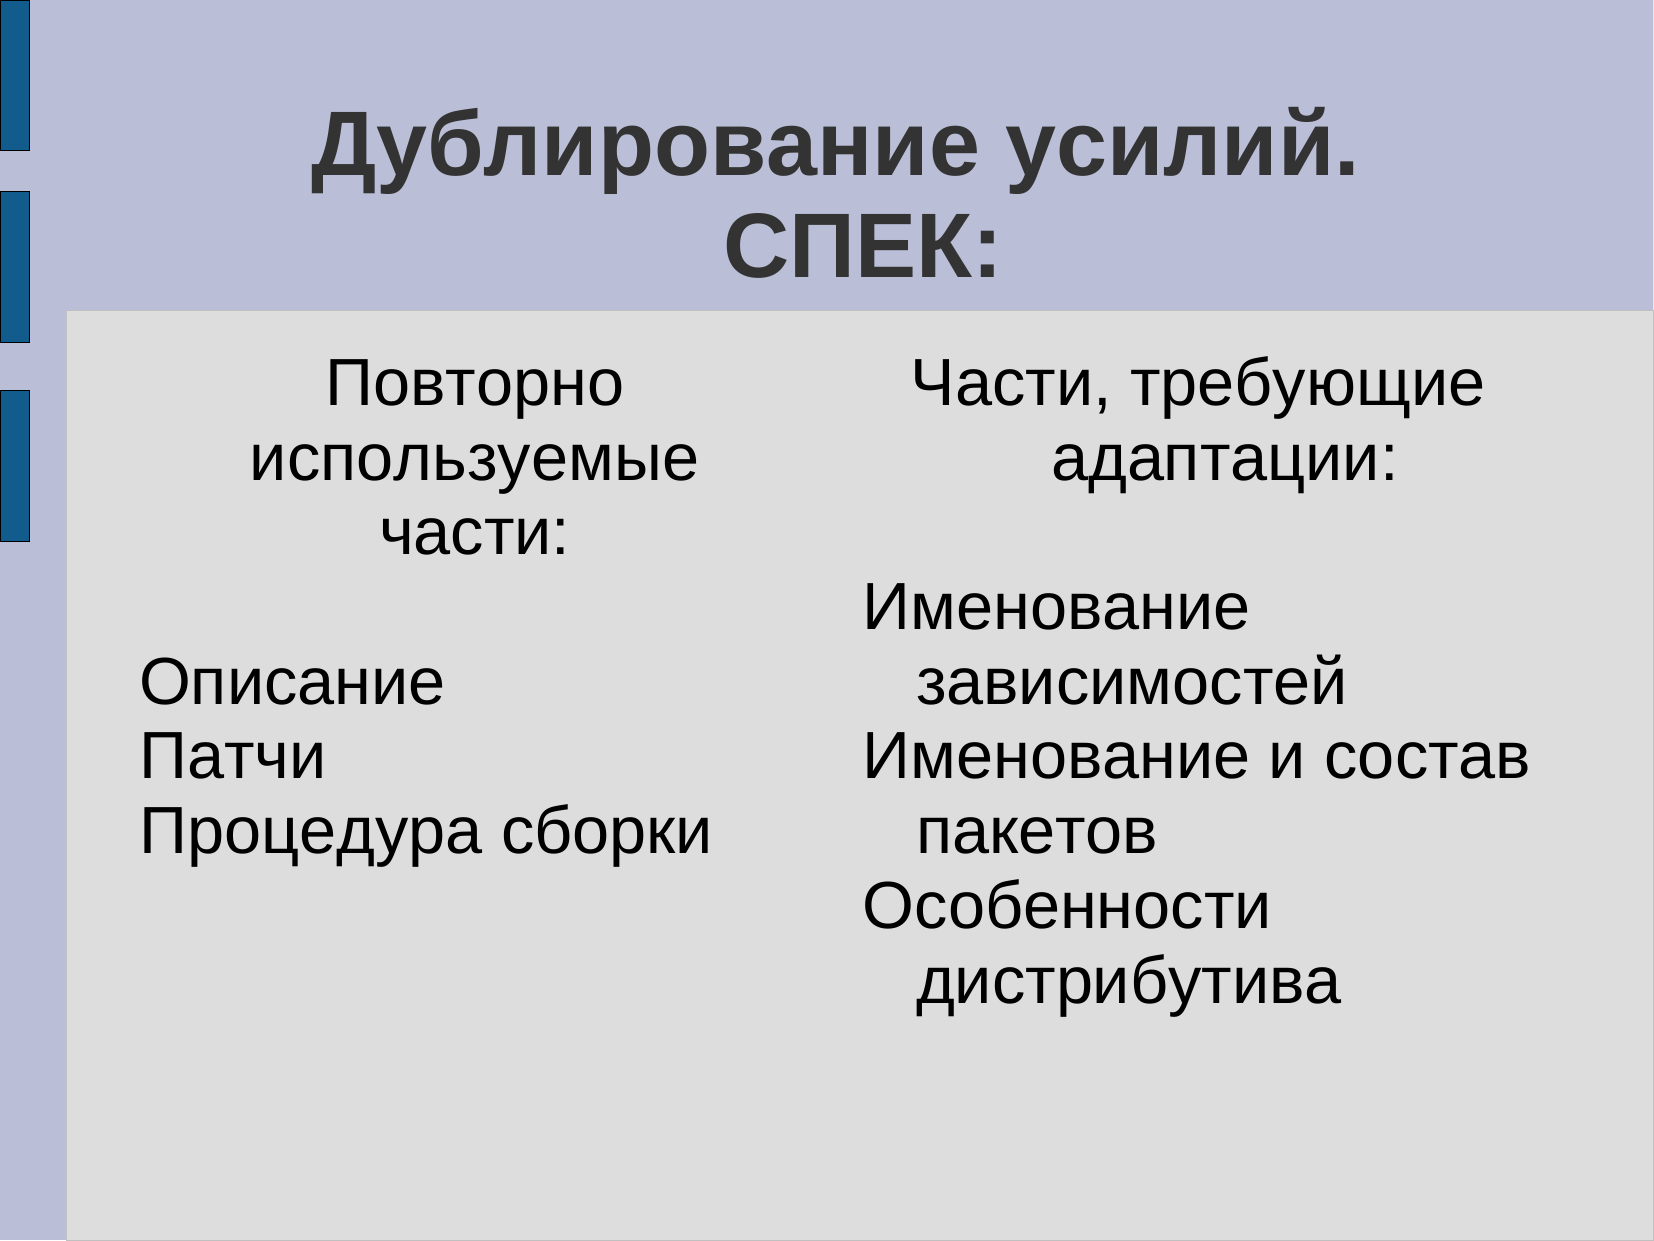

# Дублирование усилий. СПЕК:
Повторно
используемые
части:
Описание
Патчи
Процедура сборки
Части, требующие адаптации:
Именование зависимостей
Именование и состав пакетов
Особенности дистрибутива